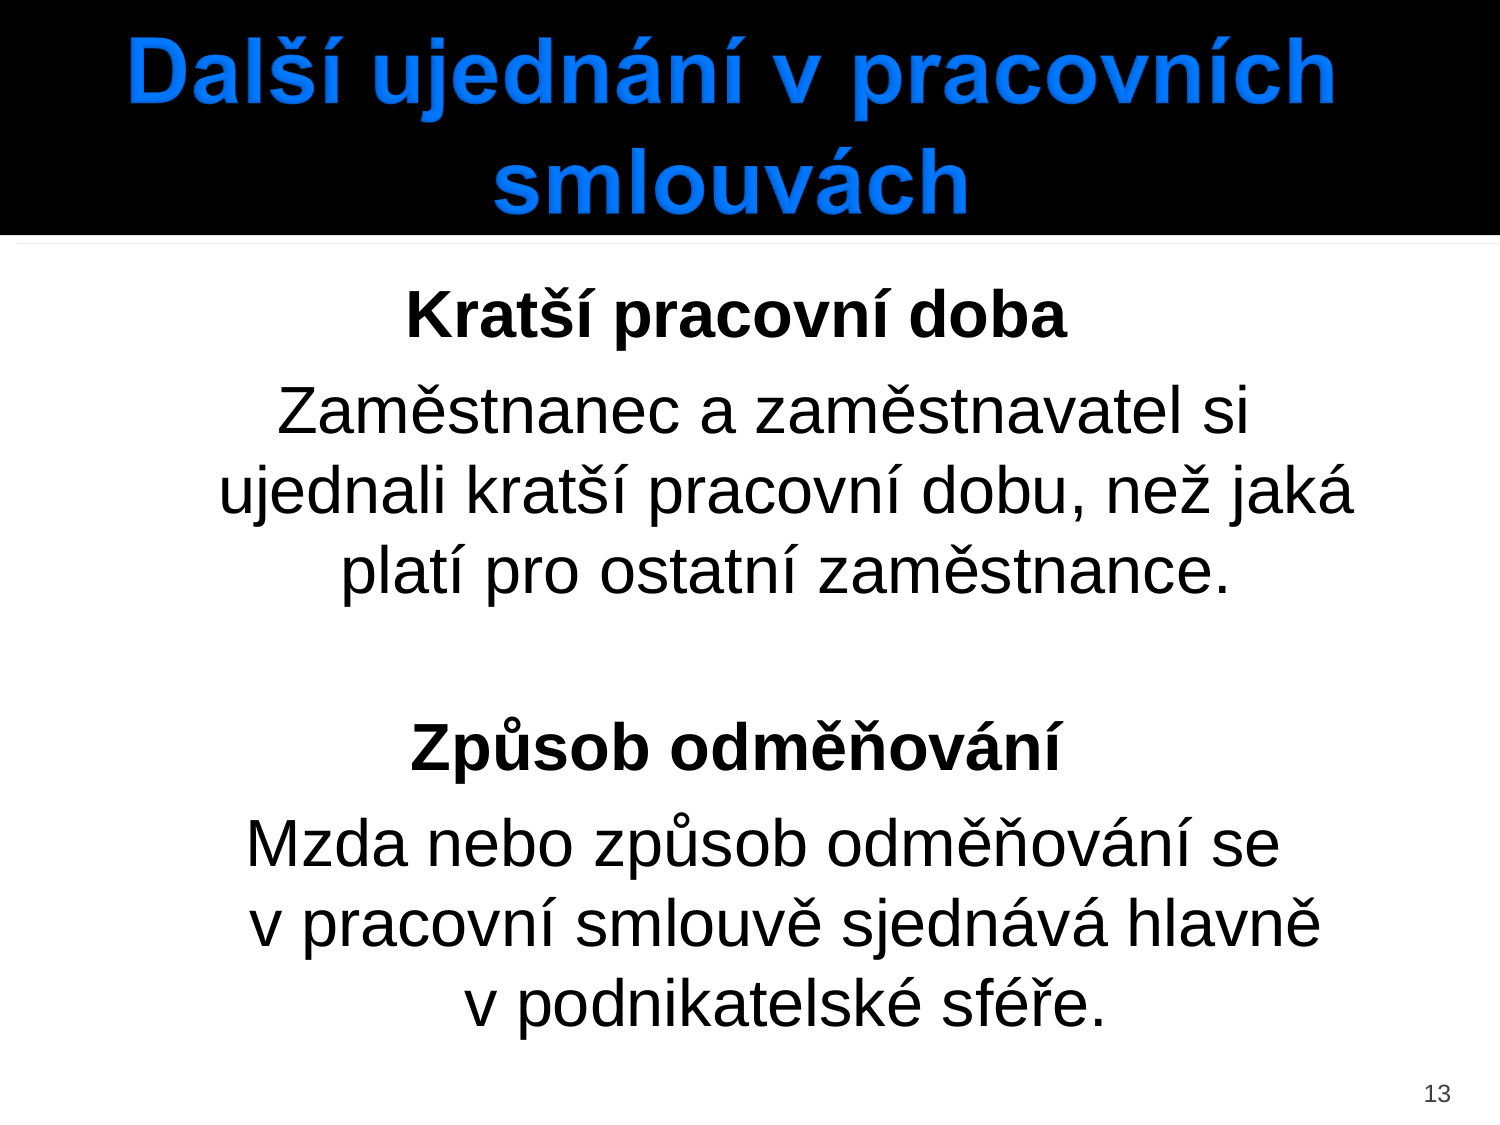

# Kratší pracovní doba
Zaměstnanec a zaměstnavatel si ujednali kratší pracovní dobu, než jaká platí pro ostatní zaměstnance.
Způsob odměňování
Mzda nebo způsob odměňování se v pracovní smlouvě sjednává hlavně v podnikatelské sféře.